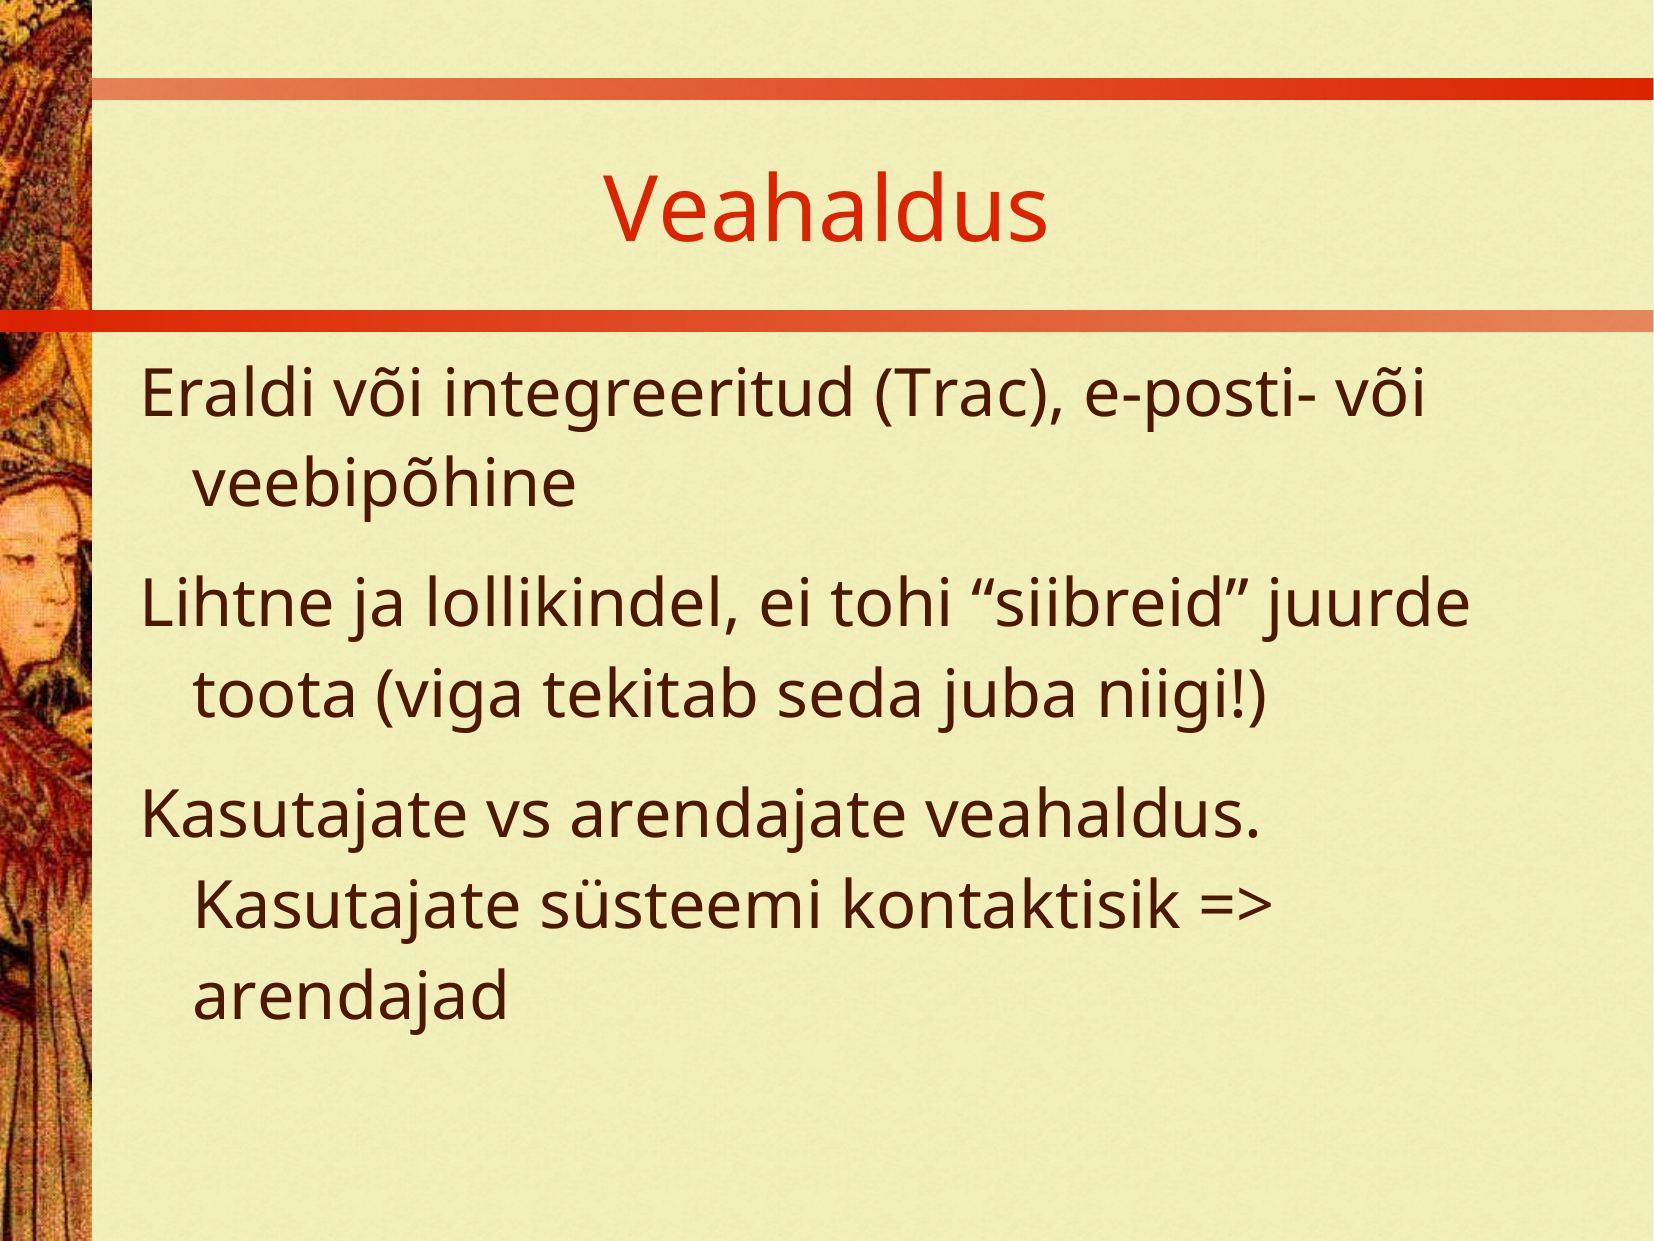

# Veahaldus
Eraldi või integreeritud (Trac), e-posti- või veebipõhine
Lihtne ja lollikindel, ei tohi “siibreid” juurde toota (viga tekitab seda juba niigi!)
Kasutajate vs arendajate veahaldus. Kasutajate süsteemi kontaktisik => arendajad